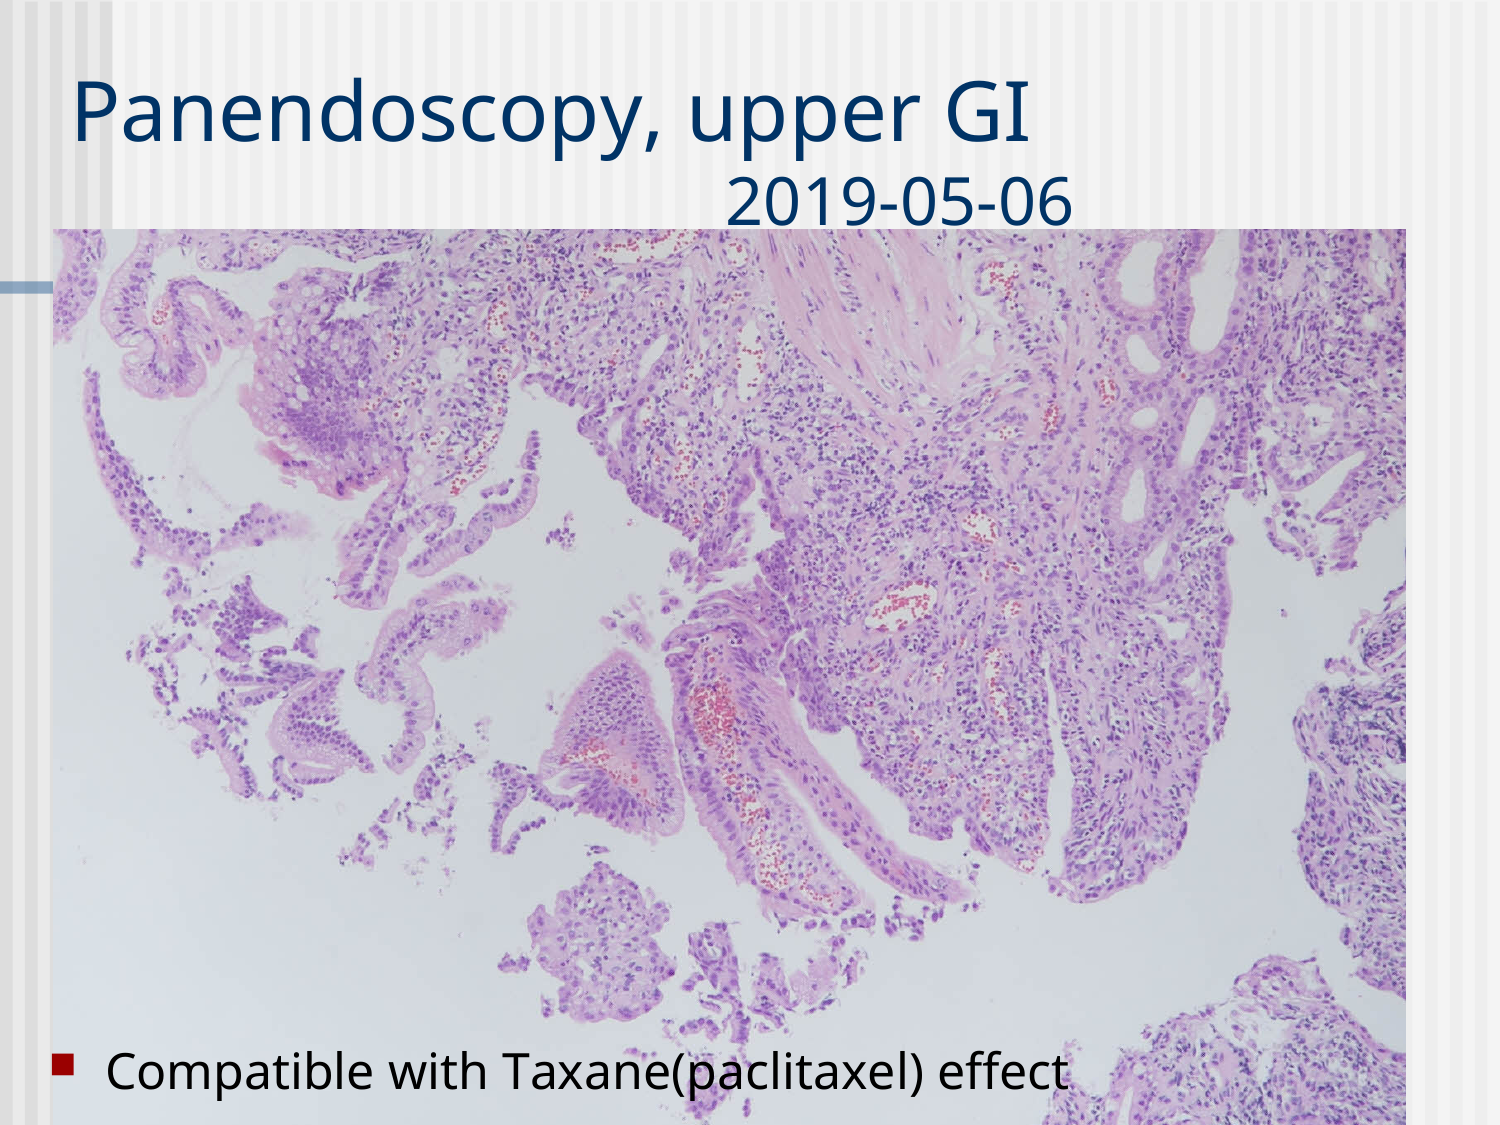

# Panendoscopy, upper GI 2019-05-06
Compatible with Taxane(paclitaxel) effect